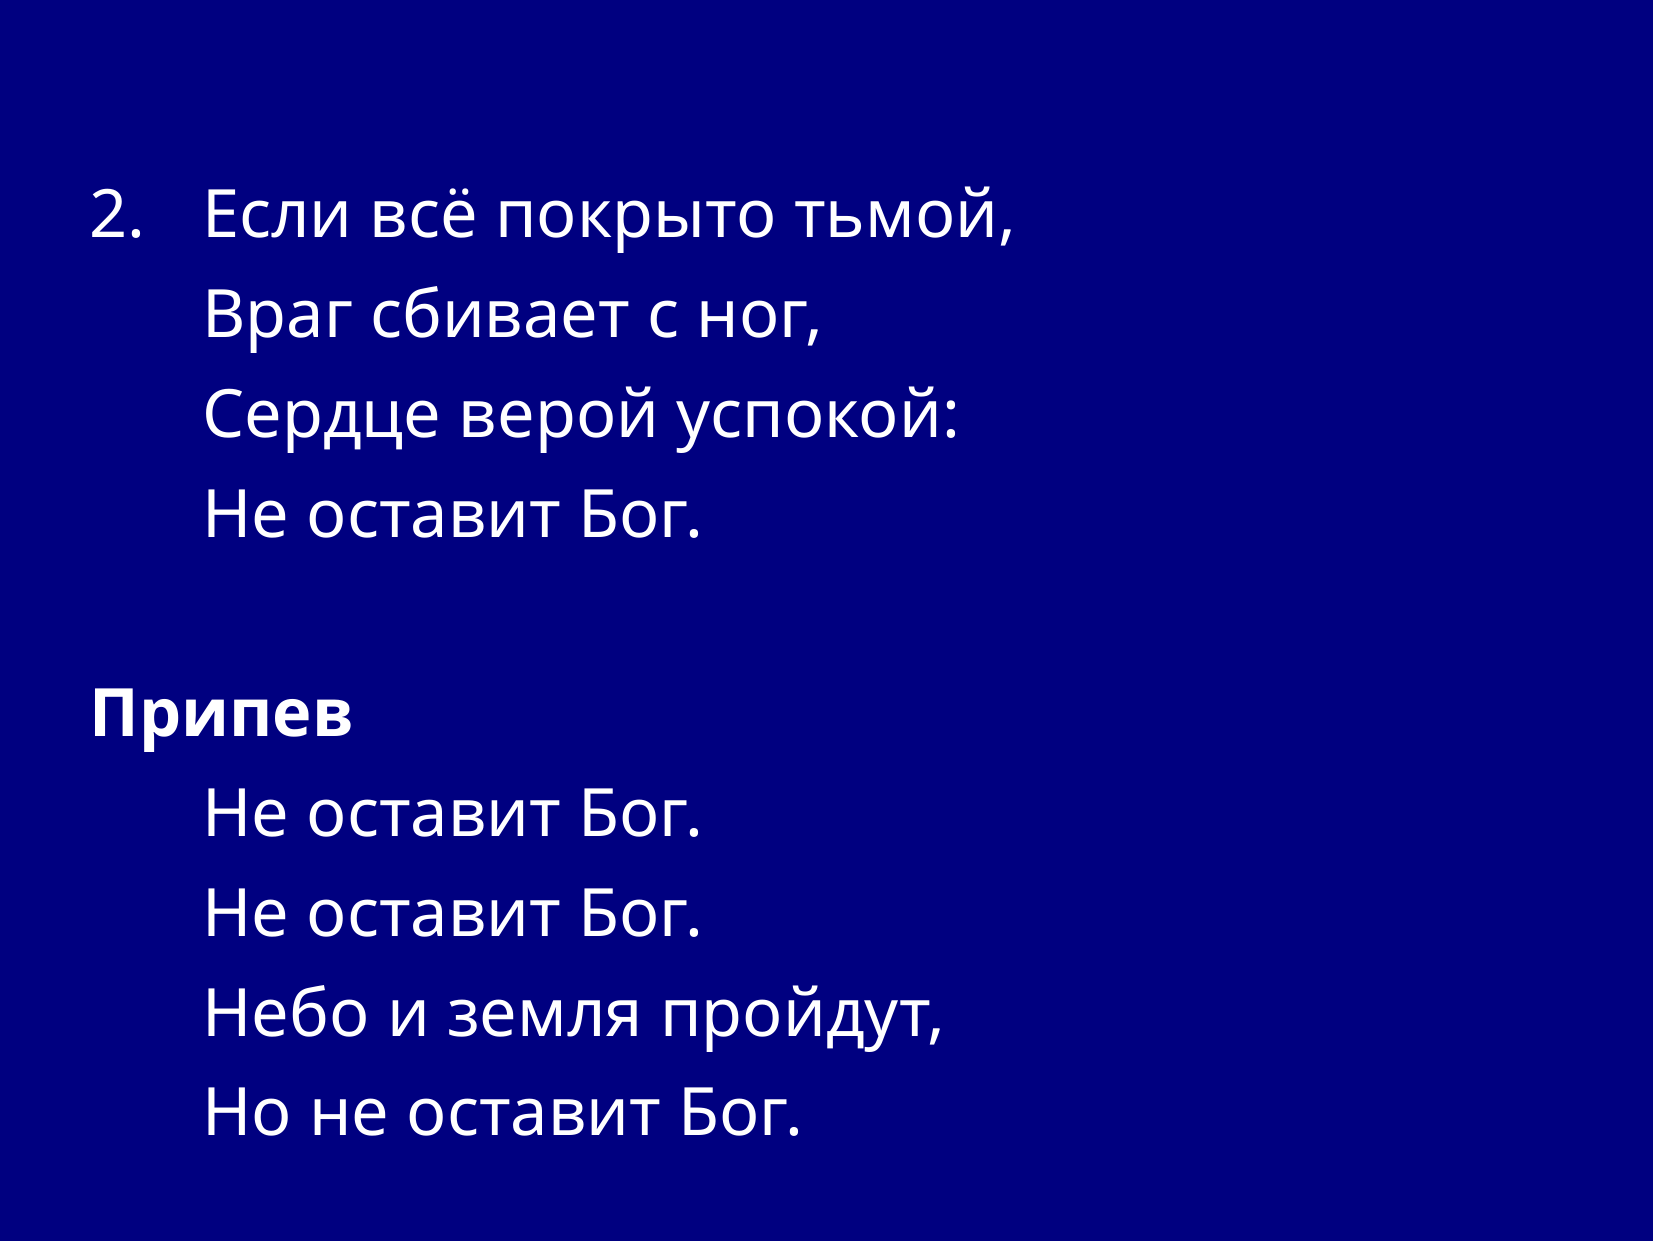

2.	Если всё покрыто тьмой,
	Враг сбивает с ног,
	Сердце верой успокой:
	Не оставит Бог.
Припев
	Не оставит Бог.
	Не оставит Бог.
	Небо и земля пройдут,
	Но не оставит Бог.